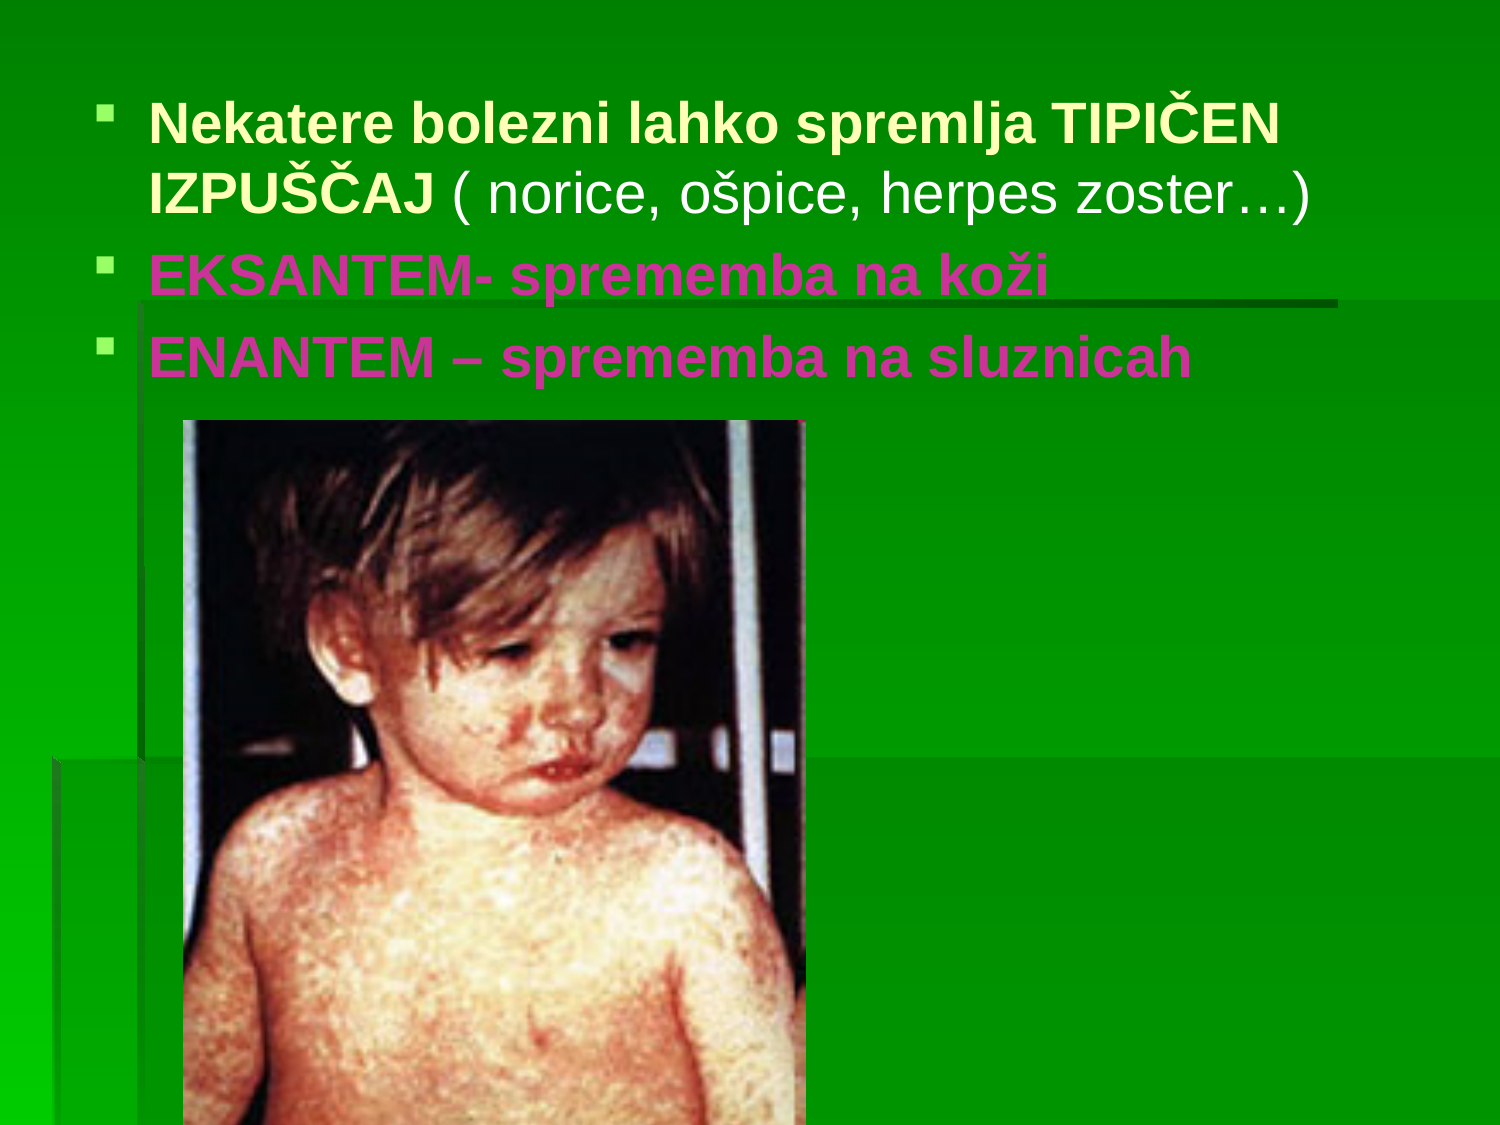

# Nekatere bolezni lahko spremlja TIPIČEN IZPUŠČAJ ( norice, ošpice, herpes zoster…)
EKSANTEM- sprememba na koži
ENANTEM – sprememba na sluznicah